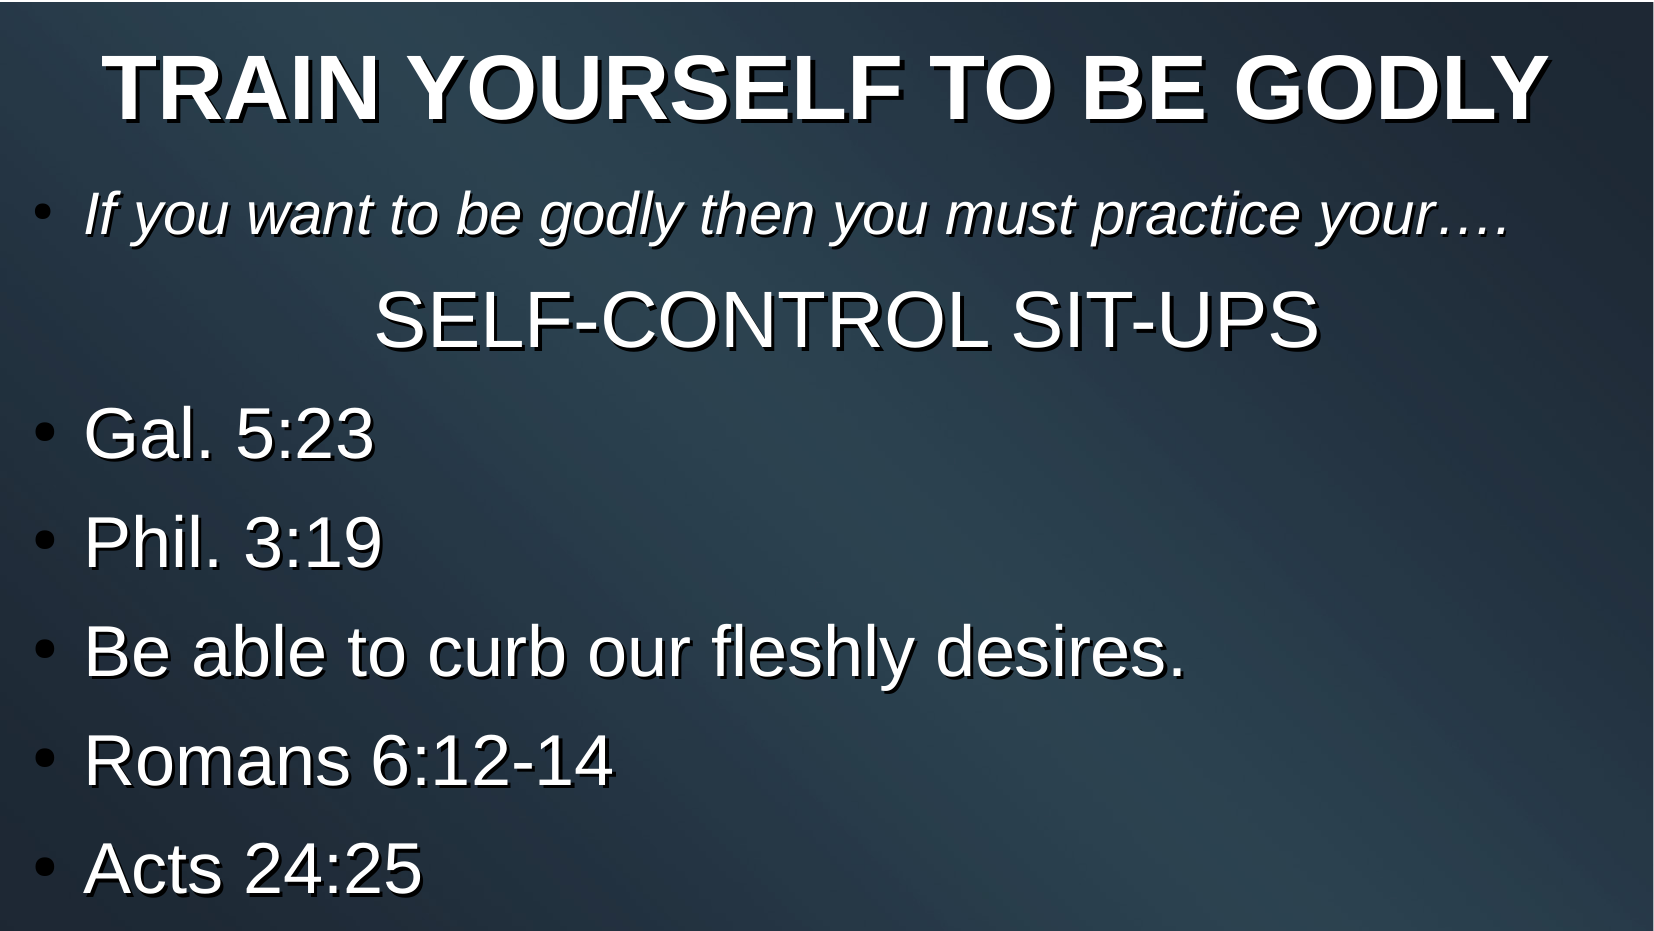

# TRAIN YOURSELF TO BE GODLY
If you want to be godly then you must practice your….
SELF-CONTROL SIT-UPS
Gal. 5:23
Phil. 3:19
Be able to curb our fleshly desires.
Romans 6:12-14
Acts 24:25